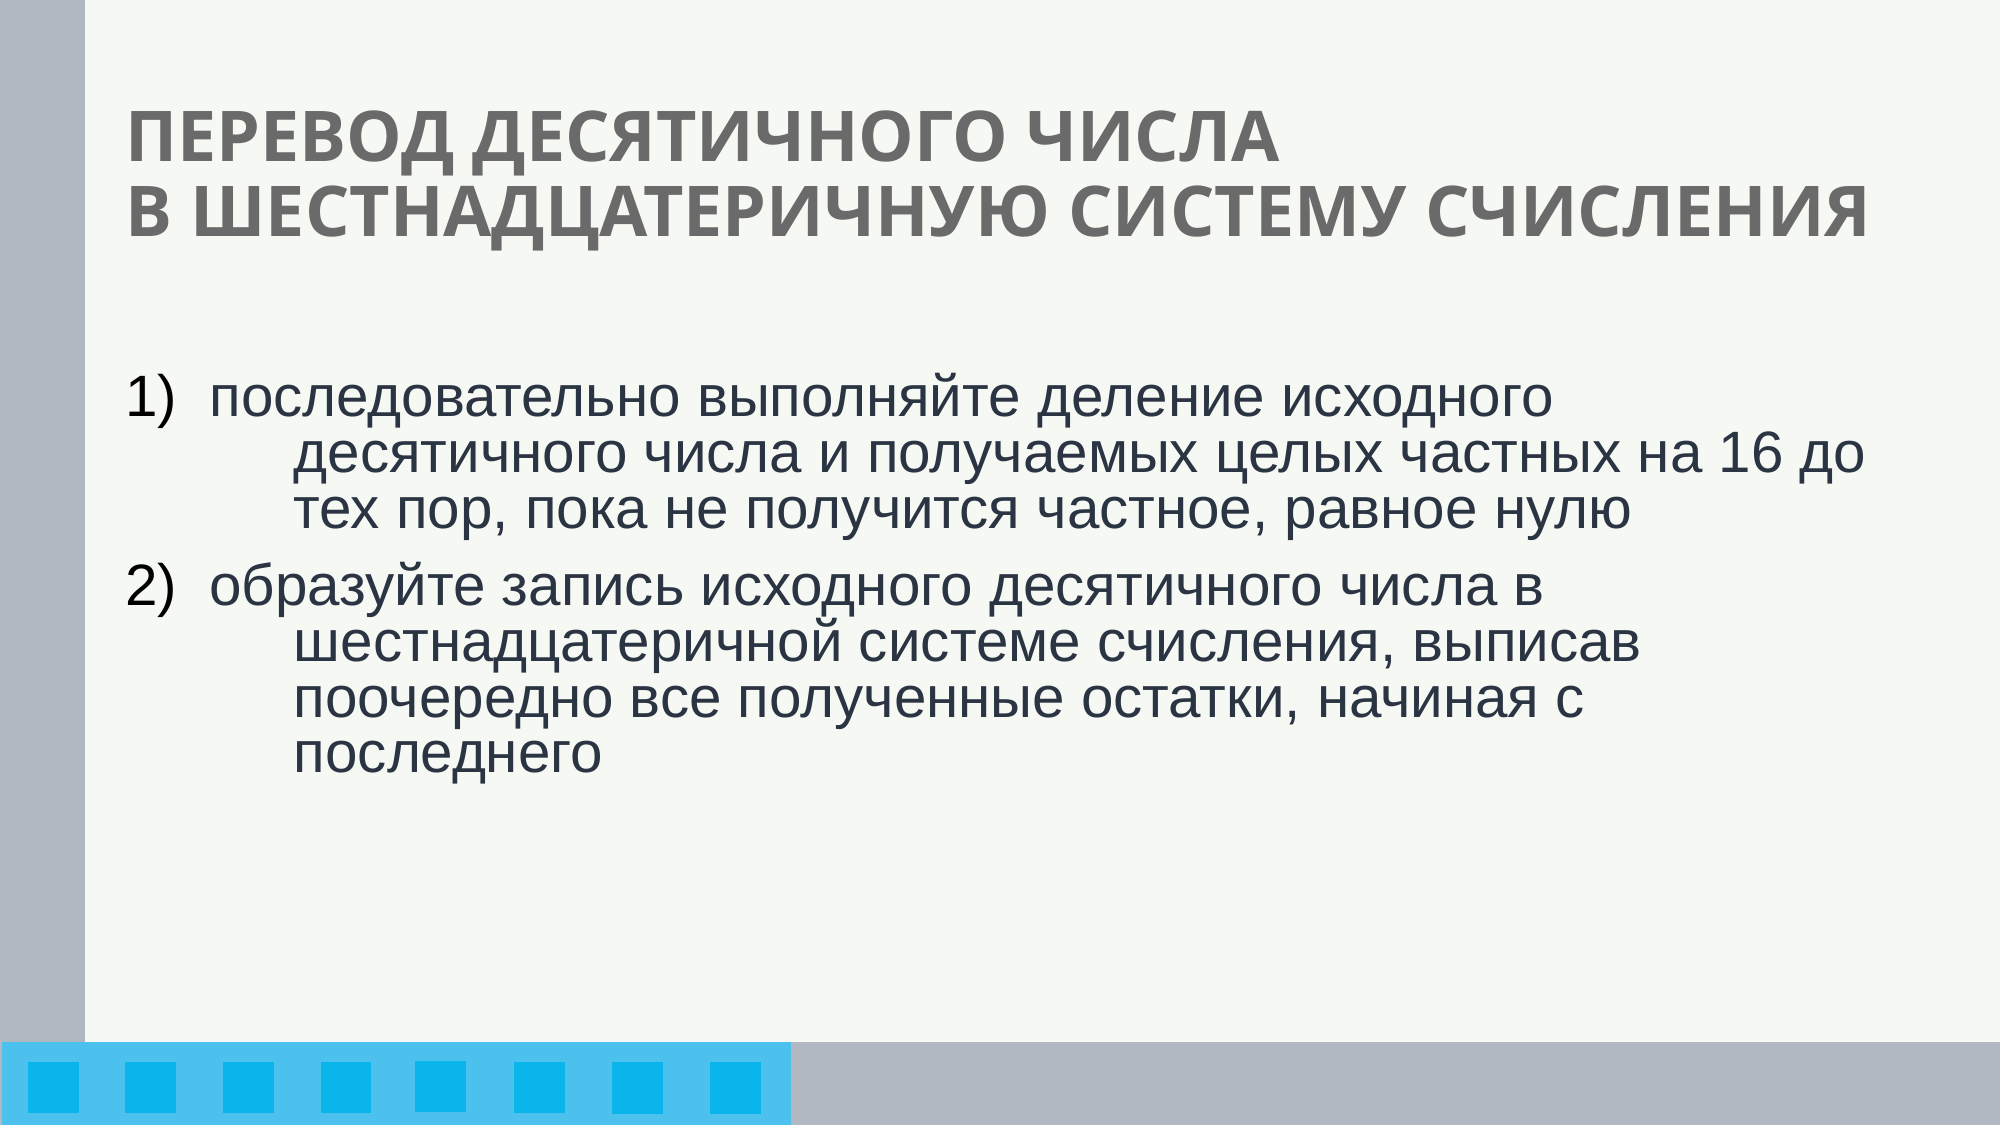

# ПЕРЕВОД ДЕСЯТИЧНОГО ЧИСЛА В ШЕСТНАДЦАТЕРИЧНУЮ СИСТЕМУ СЧИСЛЕНИЯ
последовательно выполняйте деление исходного десятичного числа и получаемых целых частных на 16 до тех пор, пока не получится частное, равное нулю
образуйте запись исходного десятичного числа в шестнадцатеричной системе счисления, выписав поочередно все полученные остатки, начиная с последнего